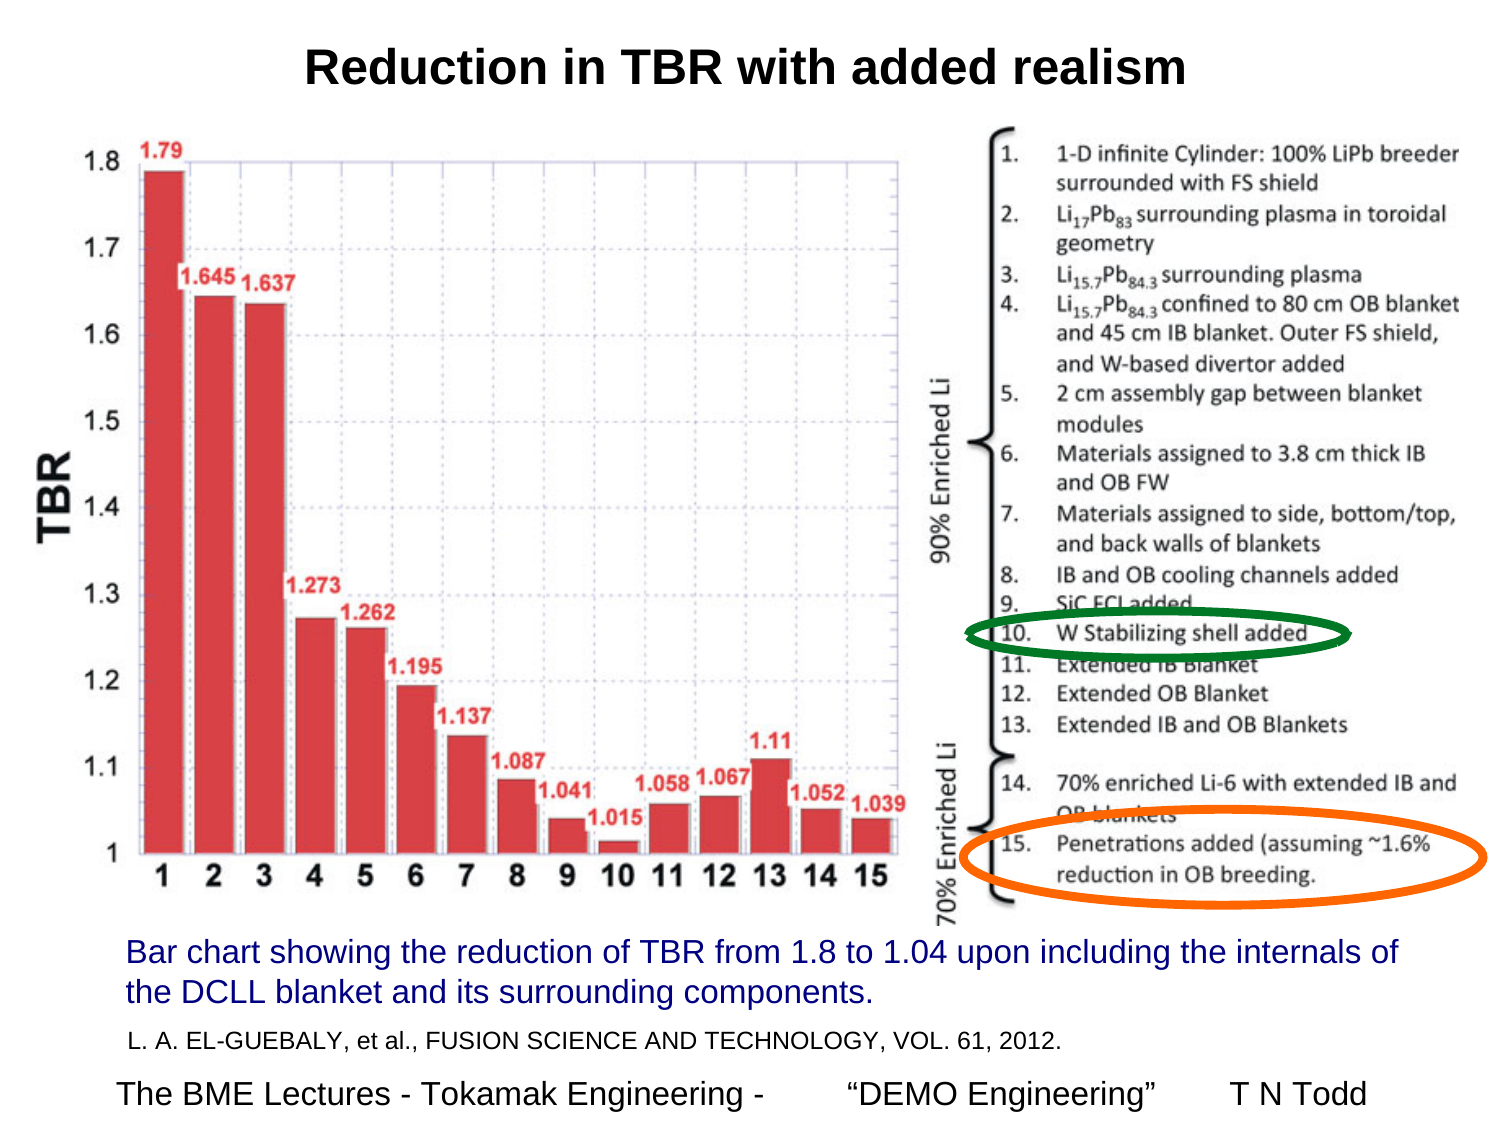

Reduction in TBR with added realism
Bar chart showing the reduction of TBR from 1.8 to 1.04 upon including the internals of the DCLL blanket and its surrounding components.
Bar chart showing the reduction of TBR from 1.8 to 1.04 upon including the internals of the DCLL blanket and its surrounding components.
L. A. EL-GUEBALY, et al., FUSION SCIENCE AND TECHNOLOGY, VOL. 61, 2012.